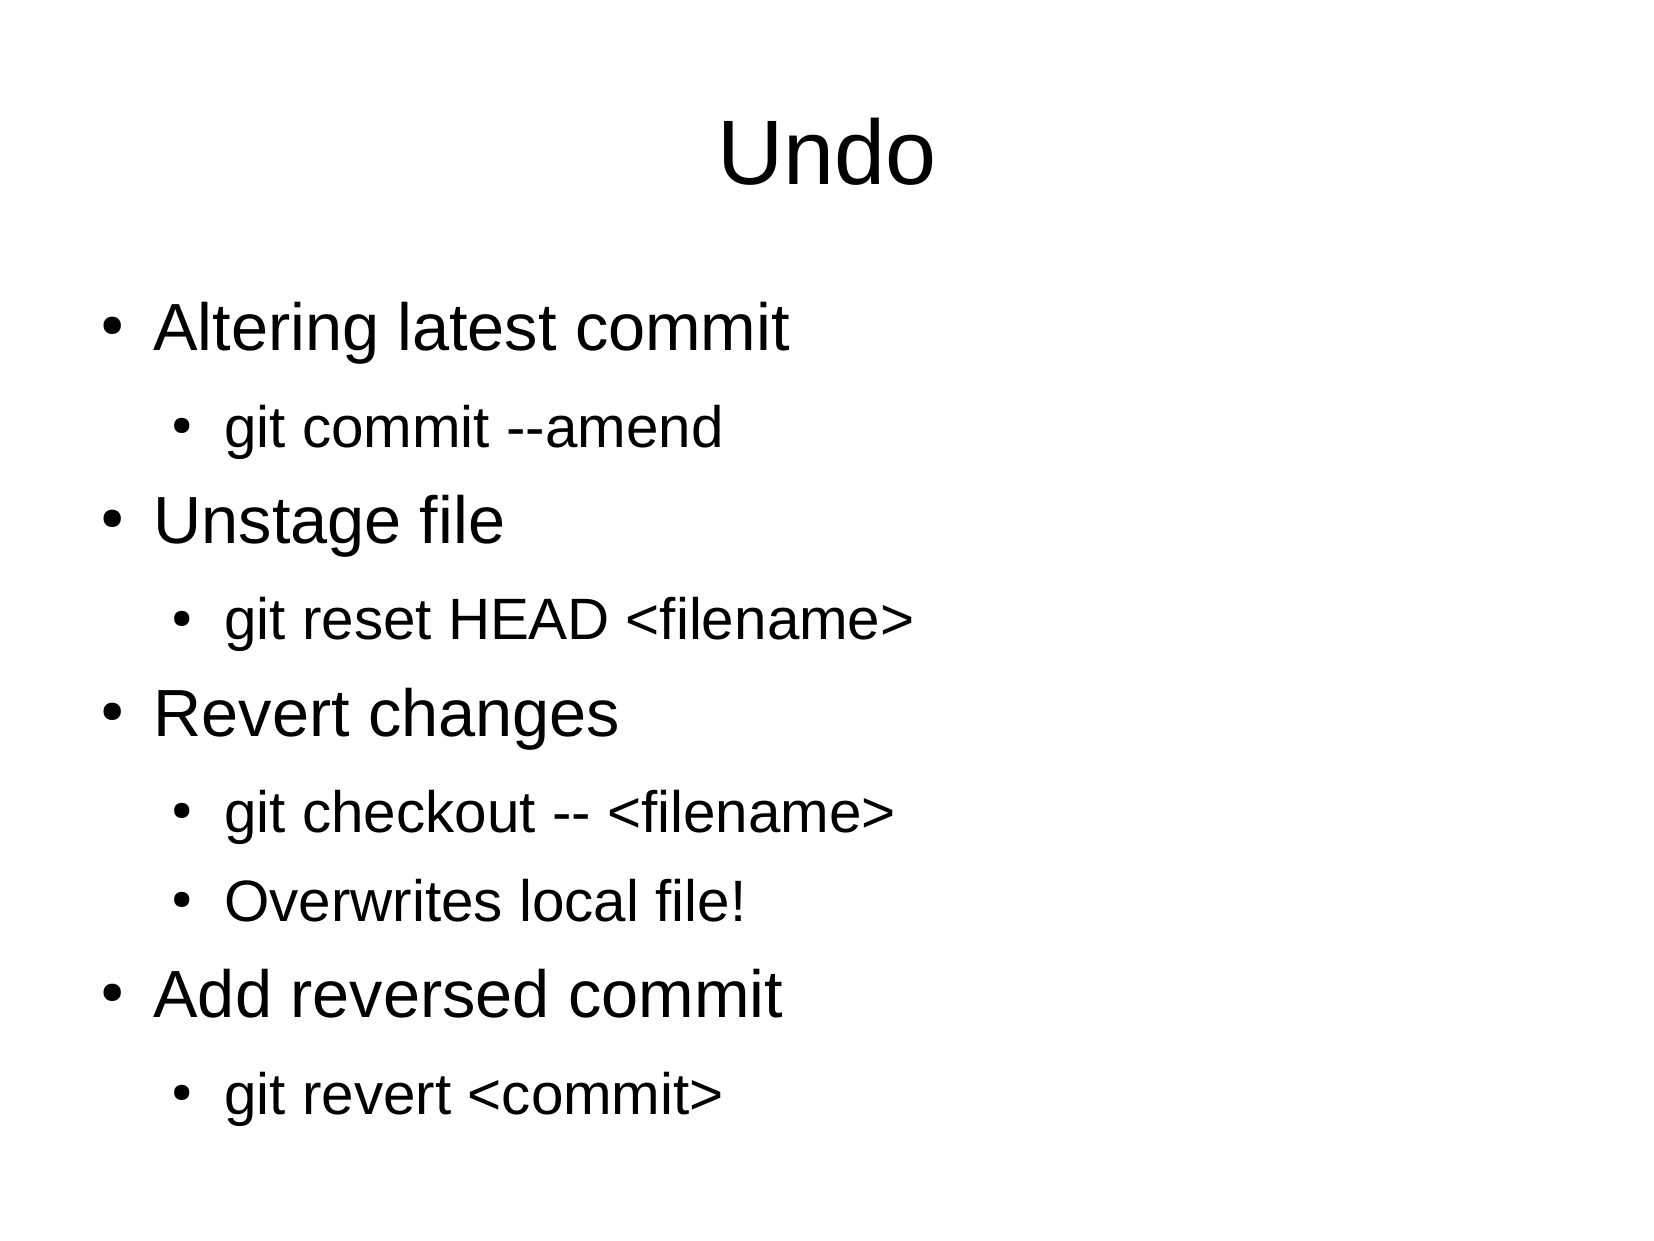

# Undo
Altering latest commit
git commit --amend
Unstage file
git reset HEAD <filename>
Revert changes
git checkout -- <filename>
Overwrites local file!
Add reversed commit
git revert <commit>